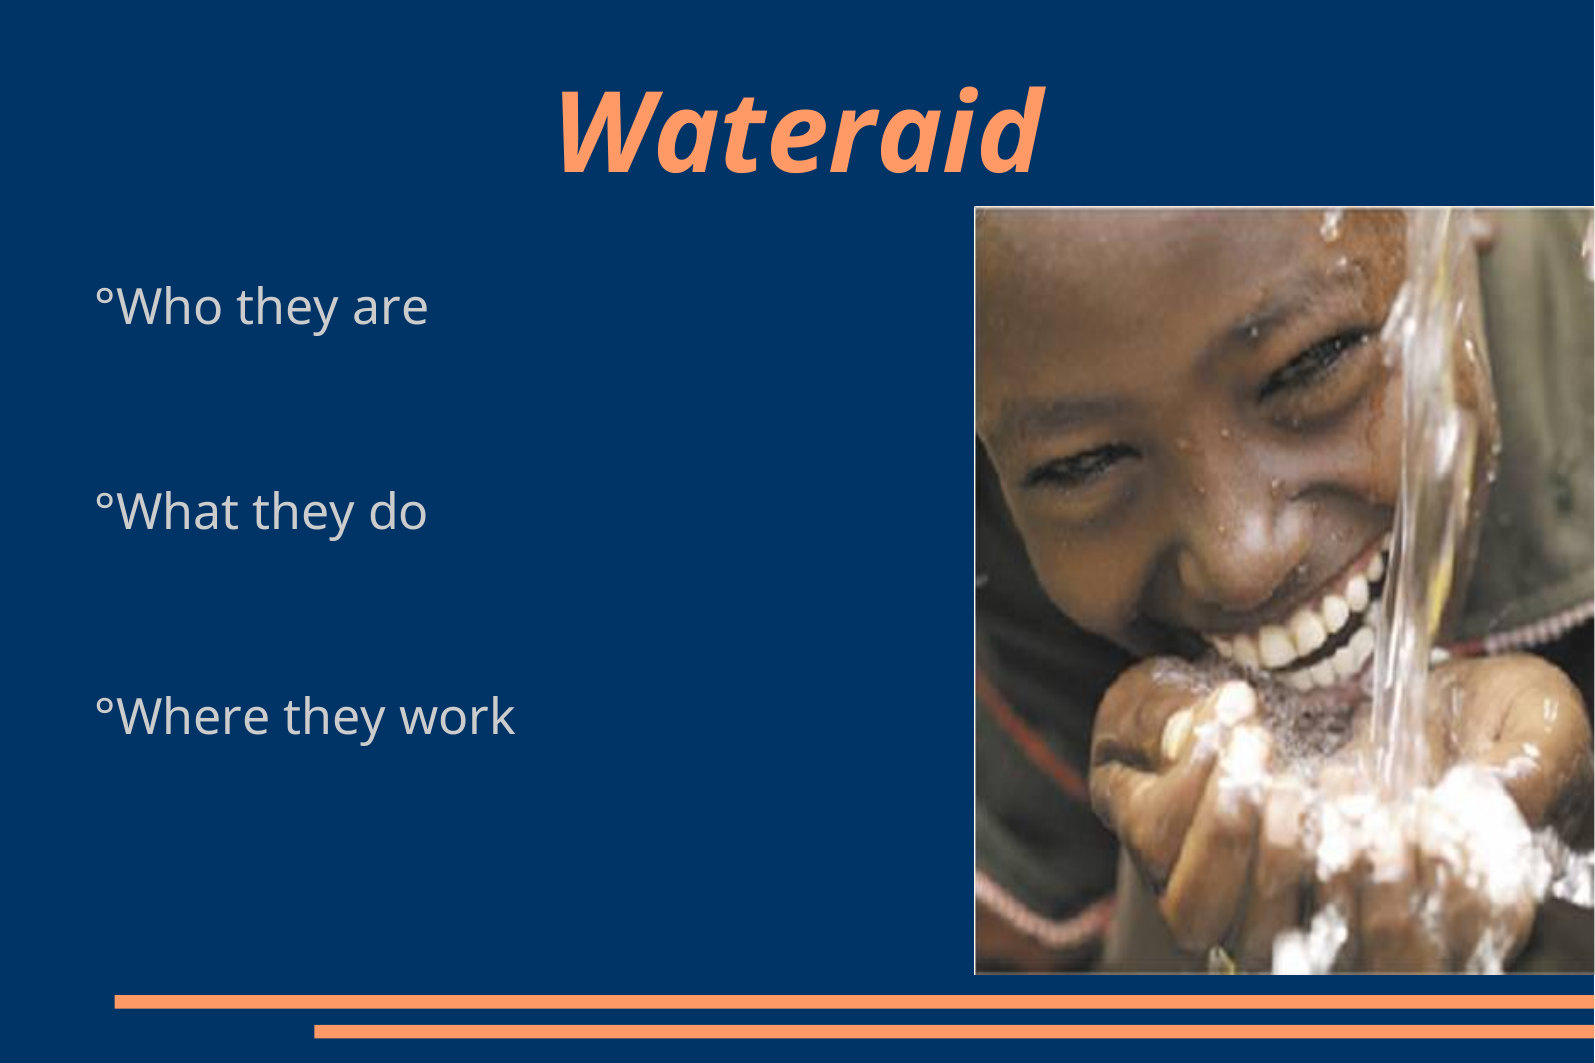

# Wateraid
°Who they are
°What they do
°Where they work